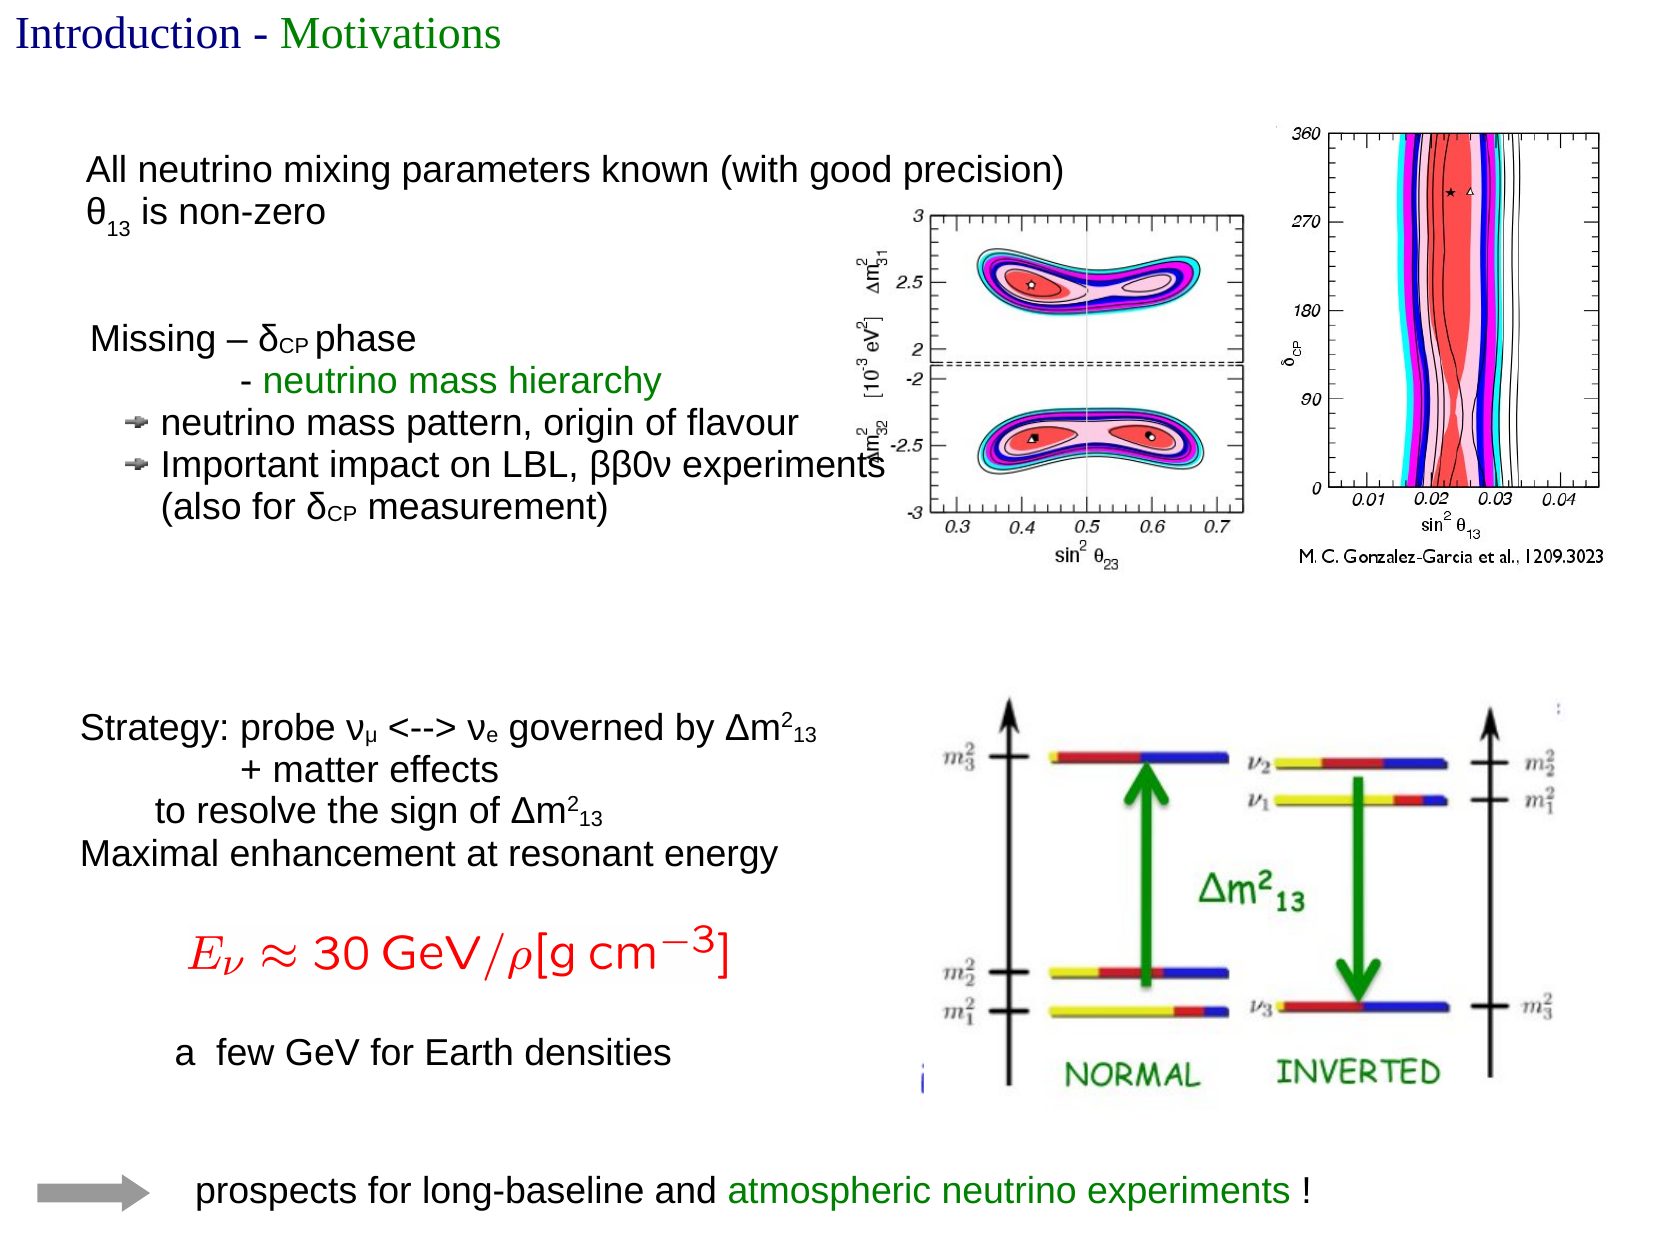

Introduction - Motivations
All neutrino mixing parameters known (with good precision)
θ13 is non-zero
Missing – δCP phase
		- neutrino mass hierarchy
neutrino mass pattern, origin of flavour
Important impact on LBL, ββ0ν experiments
(also for δCP measurement)
Strategy: probe νμ <--> νe governed by Δm213
		 + matter effects
	to resolve the sign of Δm213
Maximal enhancement at resonant energy
a few GeV for Earth densities
prospects for long-baseline and atmospheric neutrino experiments !